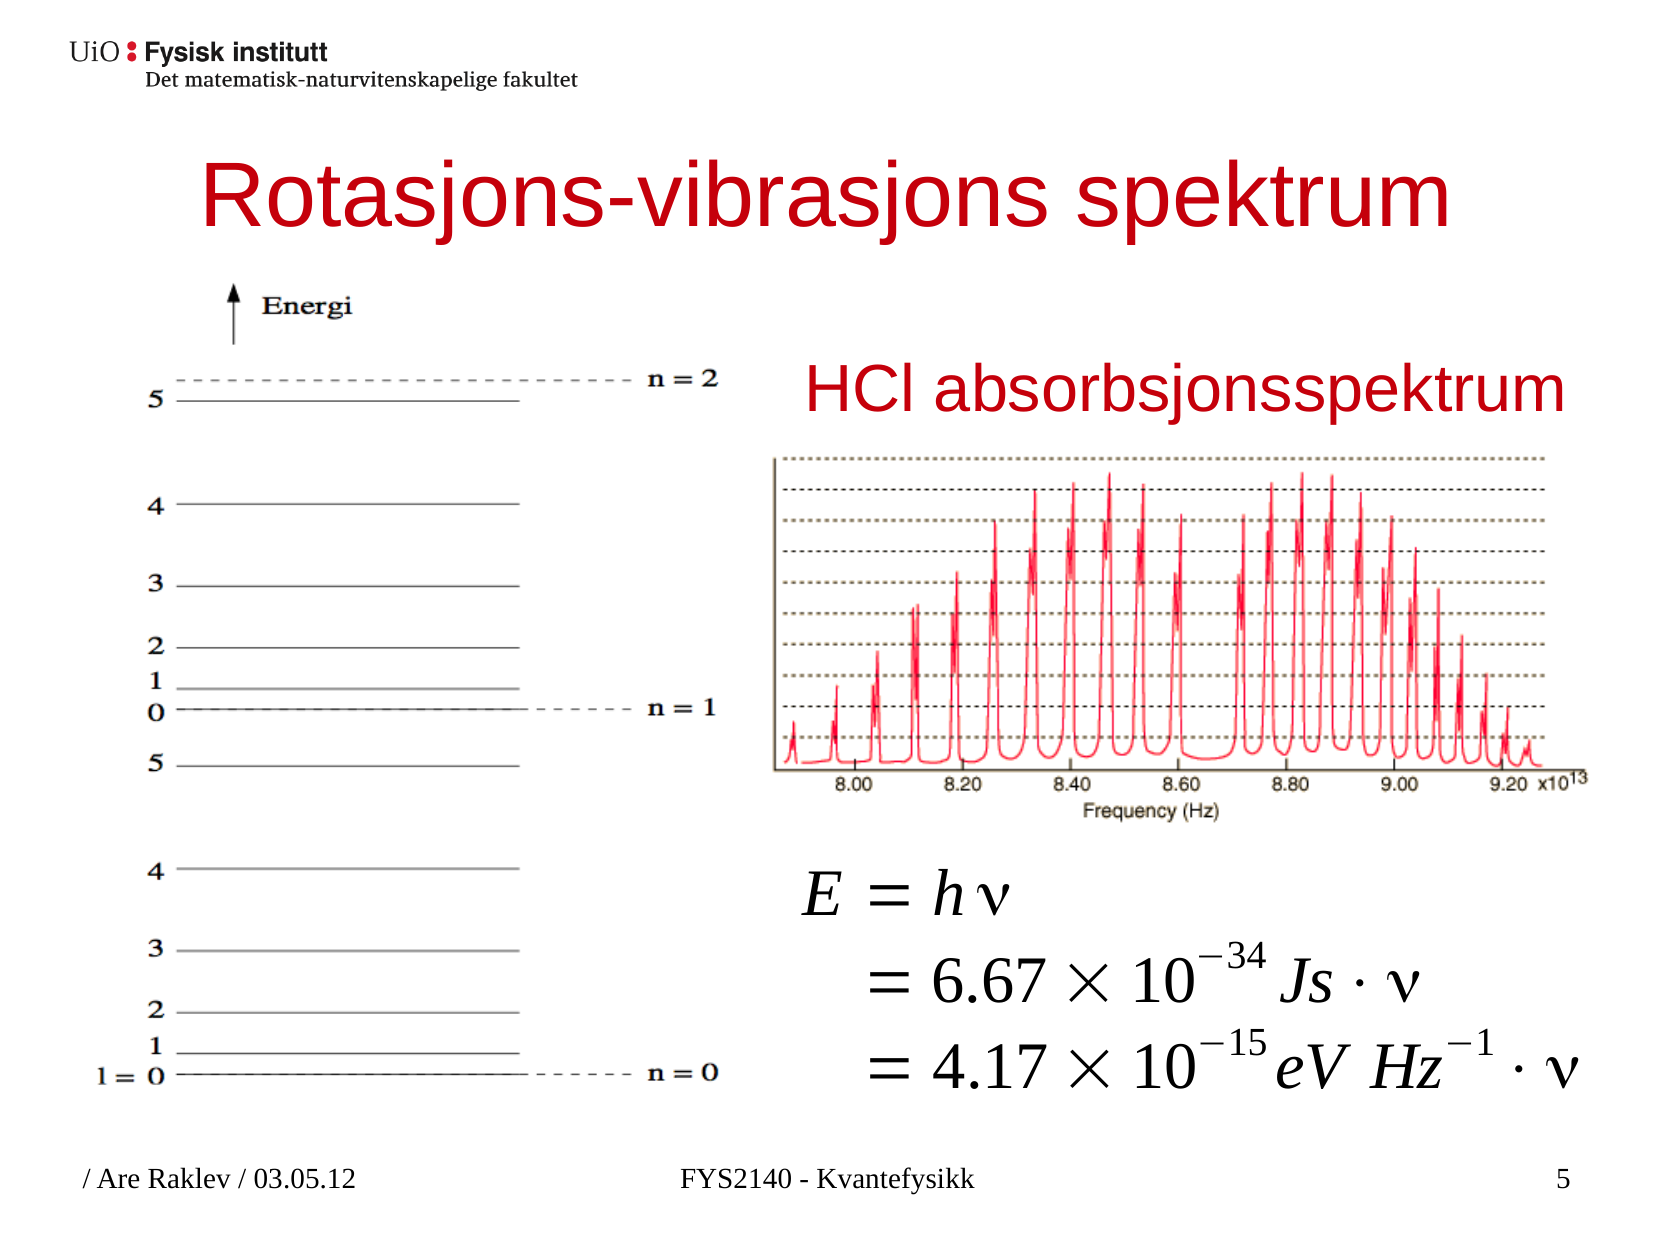

# Rotasjons-vibrasjons spektrum
HCl absorbsjonsspektrum
/ Are Raklev / 03.05.12
FYS2140 - Kvantefysikk
5